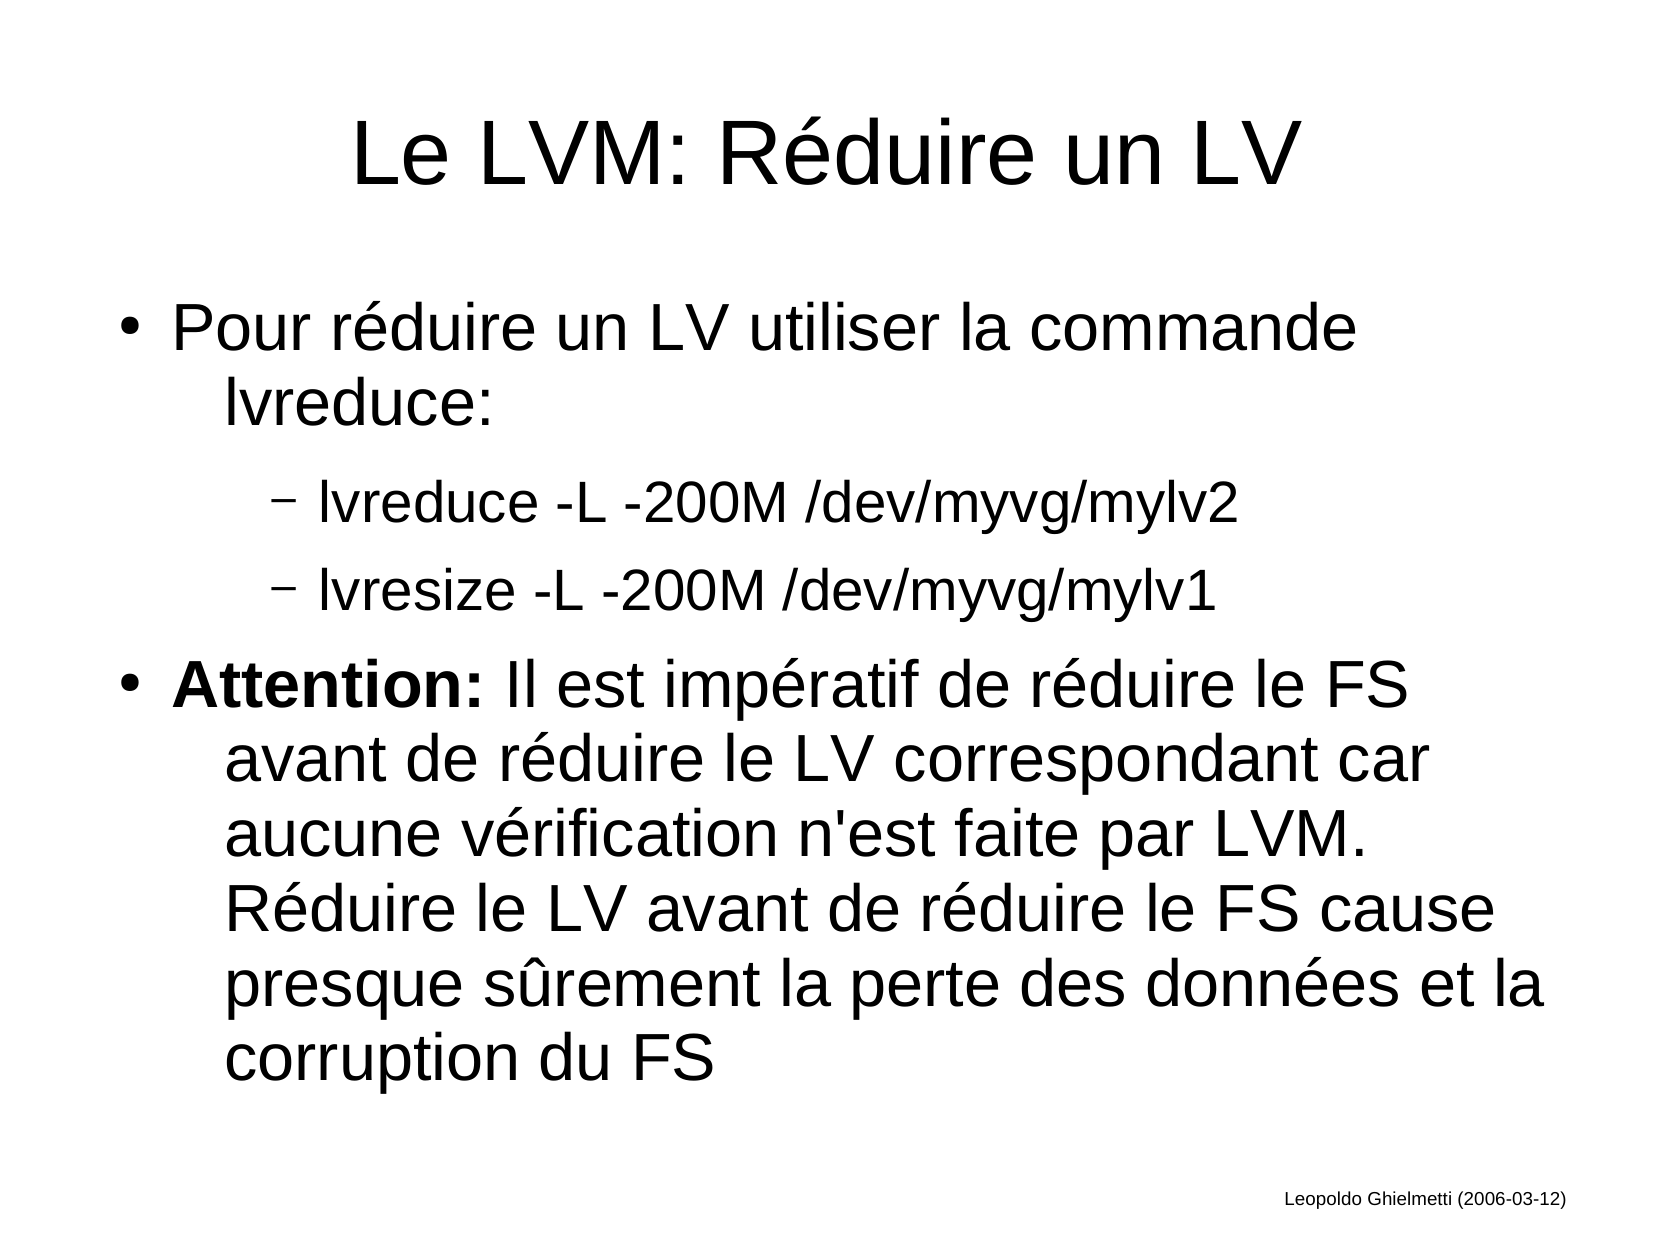

# Le LVM: Réduire un LV
Pour réduire un LV utiliser la commande lvreduce:
lvreduce -L -200M /dev/myvg/mylv2
lvresize -L -200M /dev/myvg/mylv1
Attention: Il est impératif de réduire le FS avant de réduire le LV correspondant car aucune vérification n'est faite par LVM. Réduire le LV avant de réduire le FS cause presque sûrement la perte des données et la corruption du FS
Leopoldo Ghielmetti (2006-03-12)